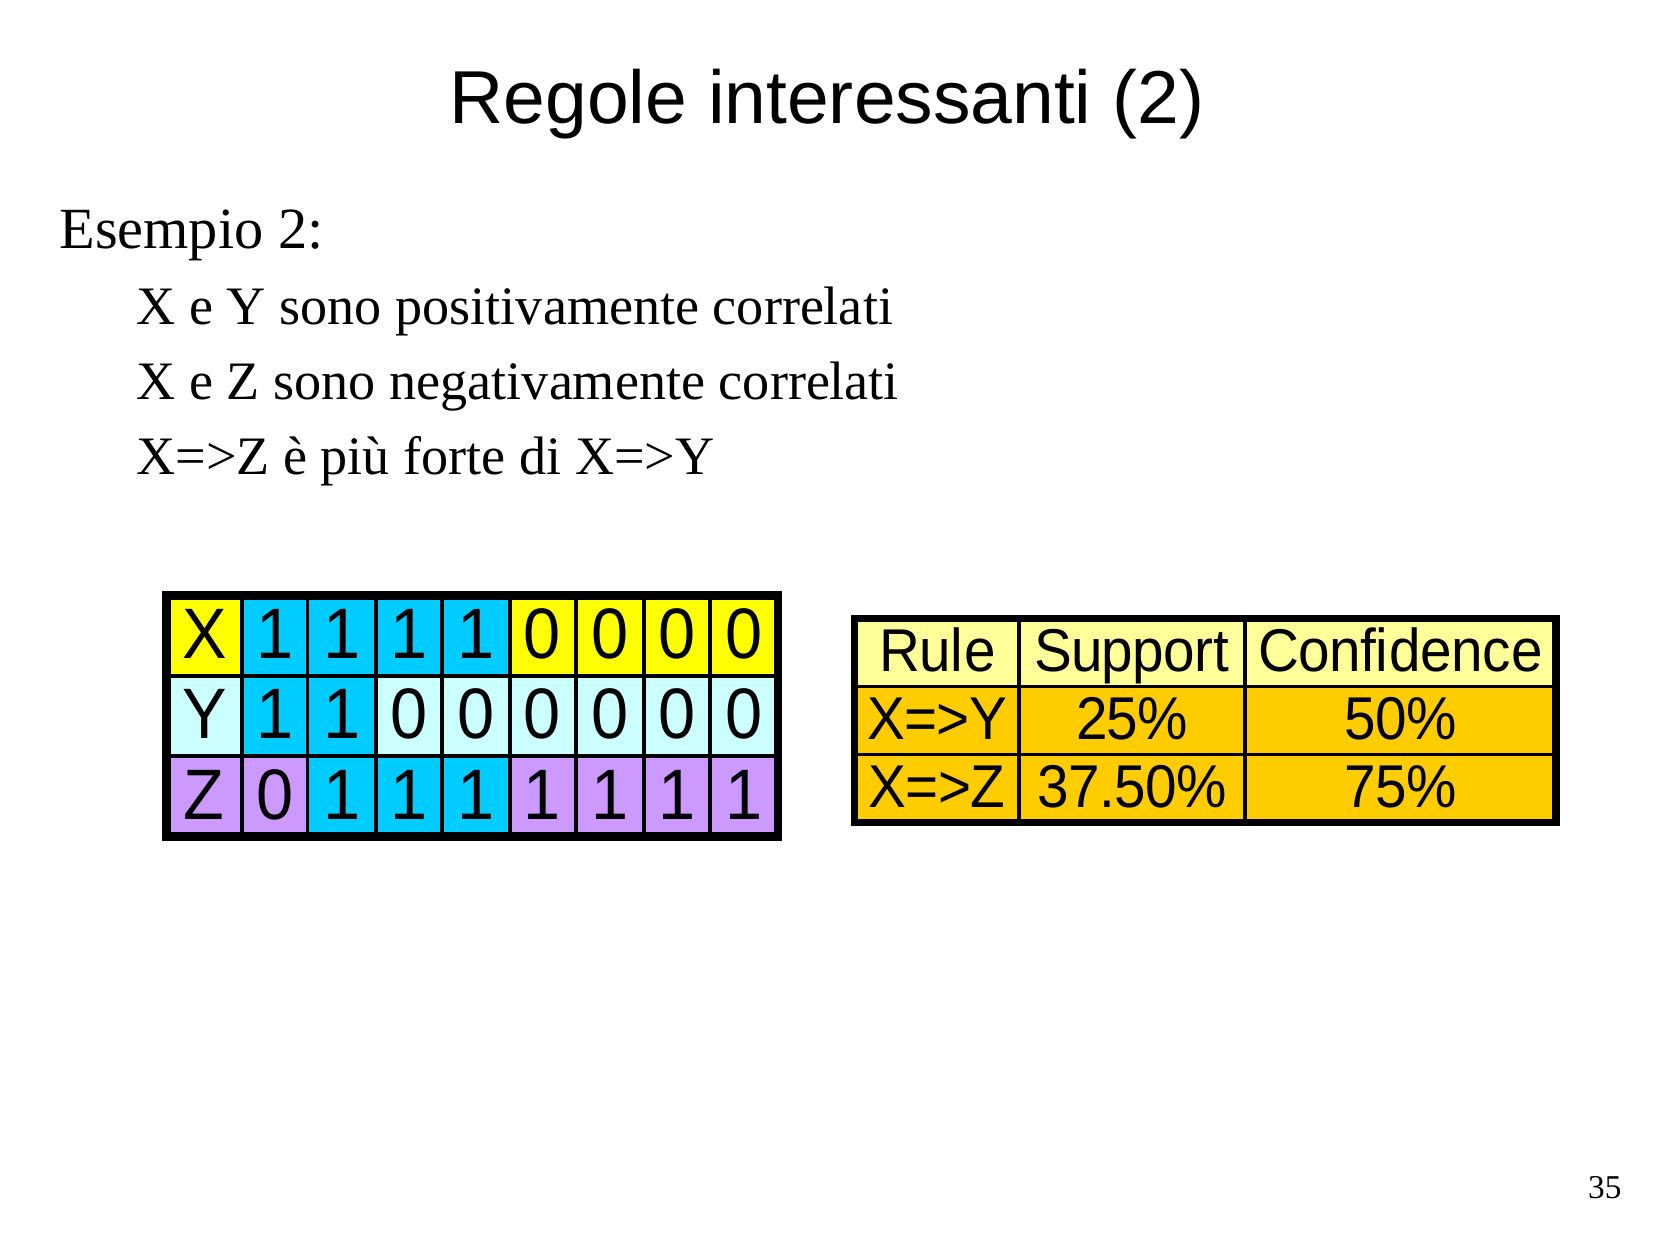

# Regole interessanti (2)
Esempio 2:
X e Y sono positivamente correlati
X e Z sono negativamente correlati
X=>Z è più forte di X=>Y